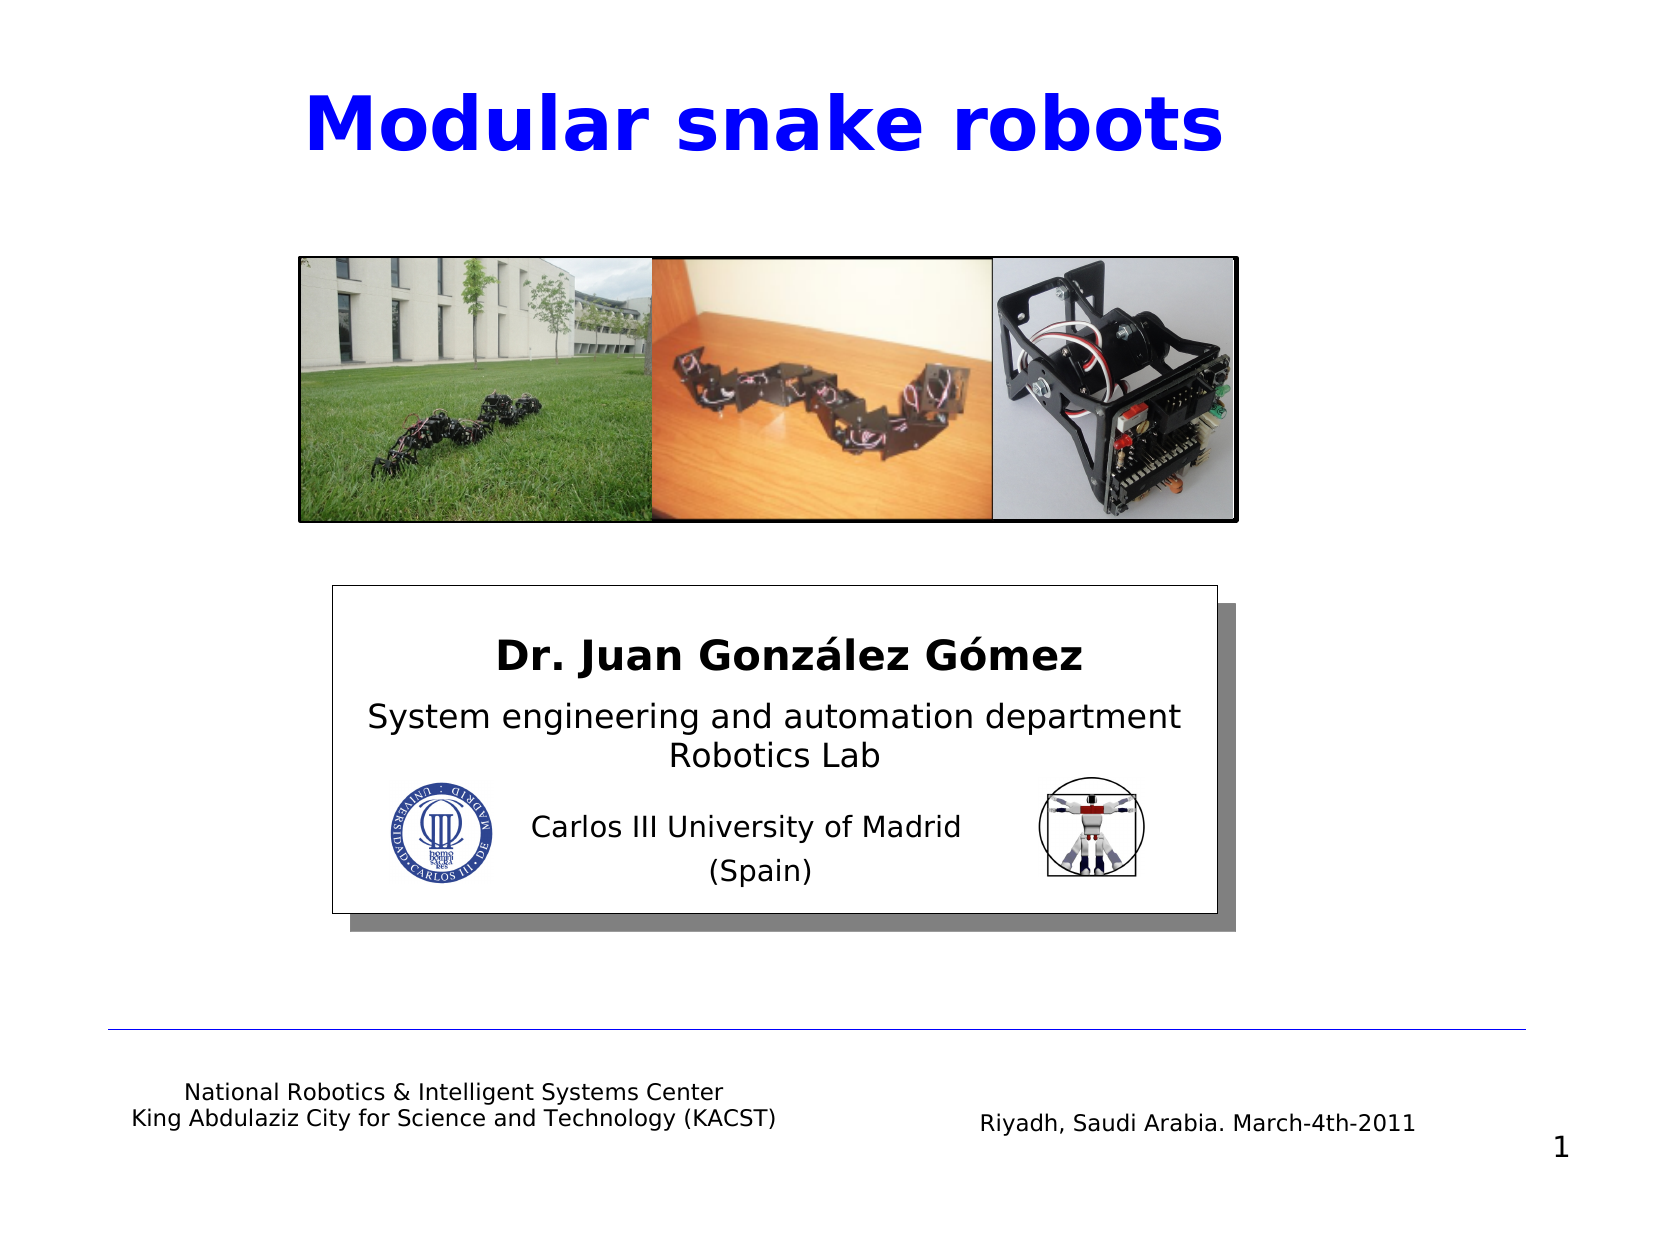

Modular snake robots
Dr. Juan González Gómez
System engineering and automation department
Robotics Lab
Carlos III University of Madrid
(Spain)
National Robotics & Intelligent Systems Center
King Abdulaziz City for Science and Technology (KACST)
Riyadh, Saudi Arabia. March-4th-2011
1